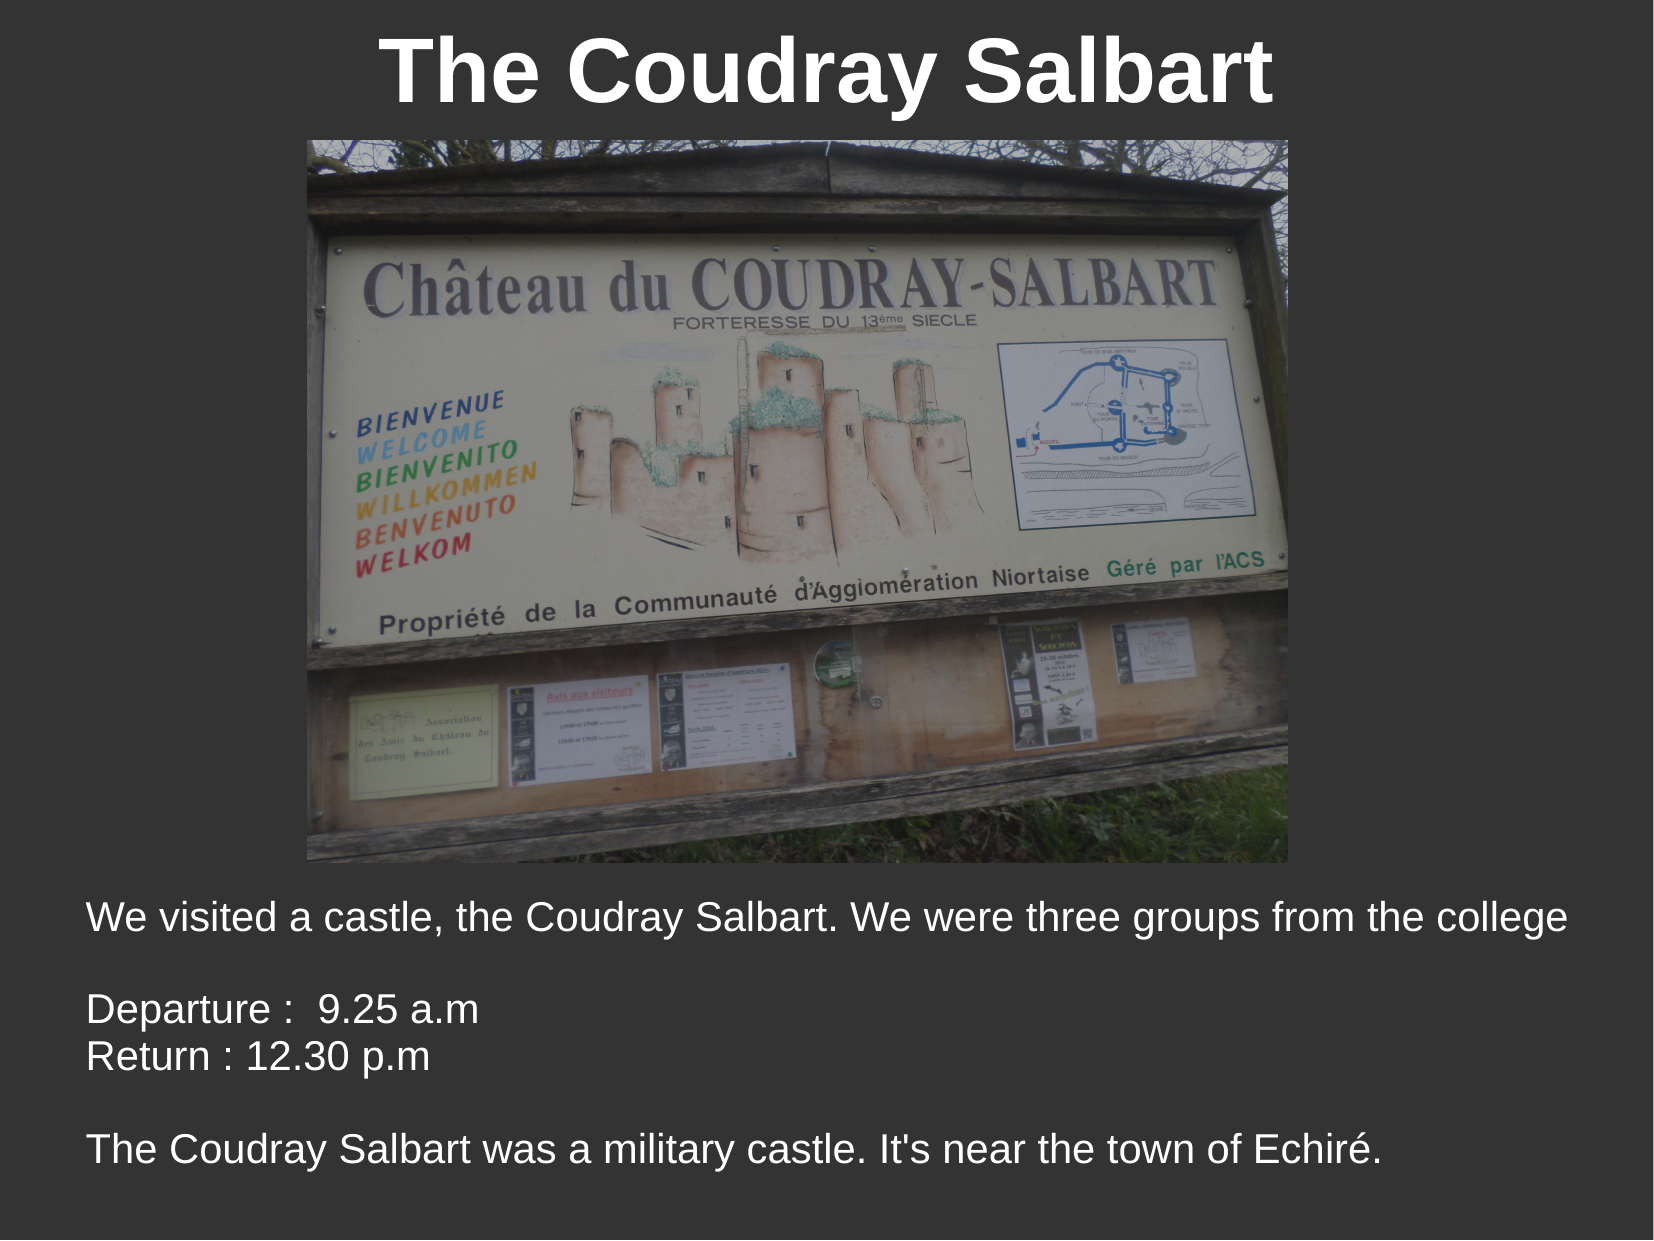

# The Coudray Salbart
We visited a castle, the Coudray Salbart. We were three groups from the college
Departure : 9.25 a.m
Return : 12.30 p.m
The Coudray Salbart was a military castle. It's near the town of Echiré.